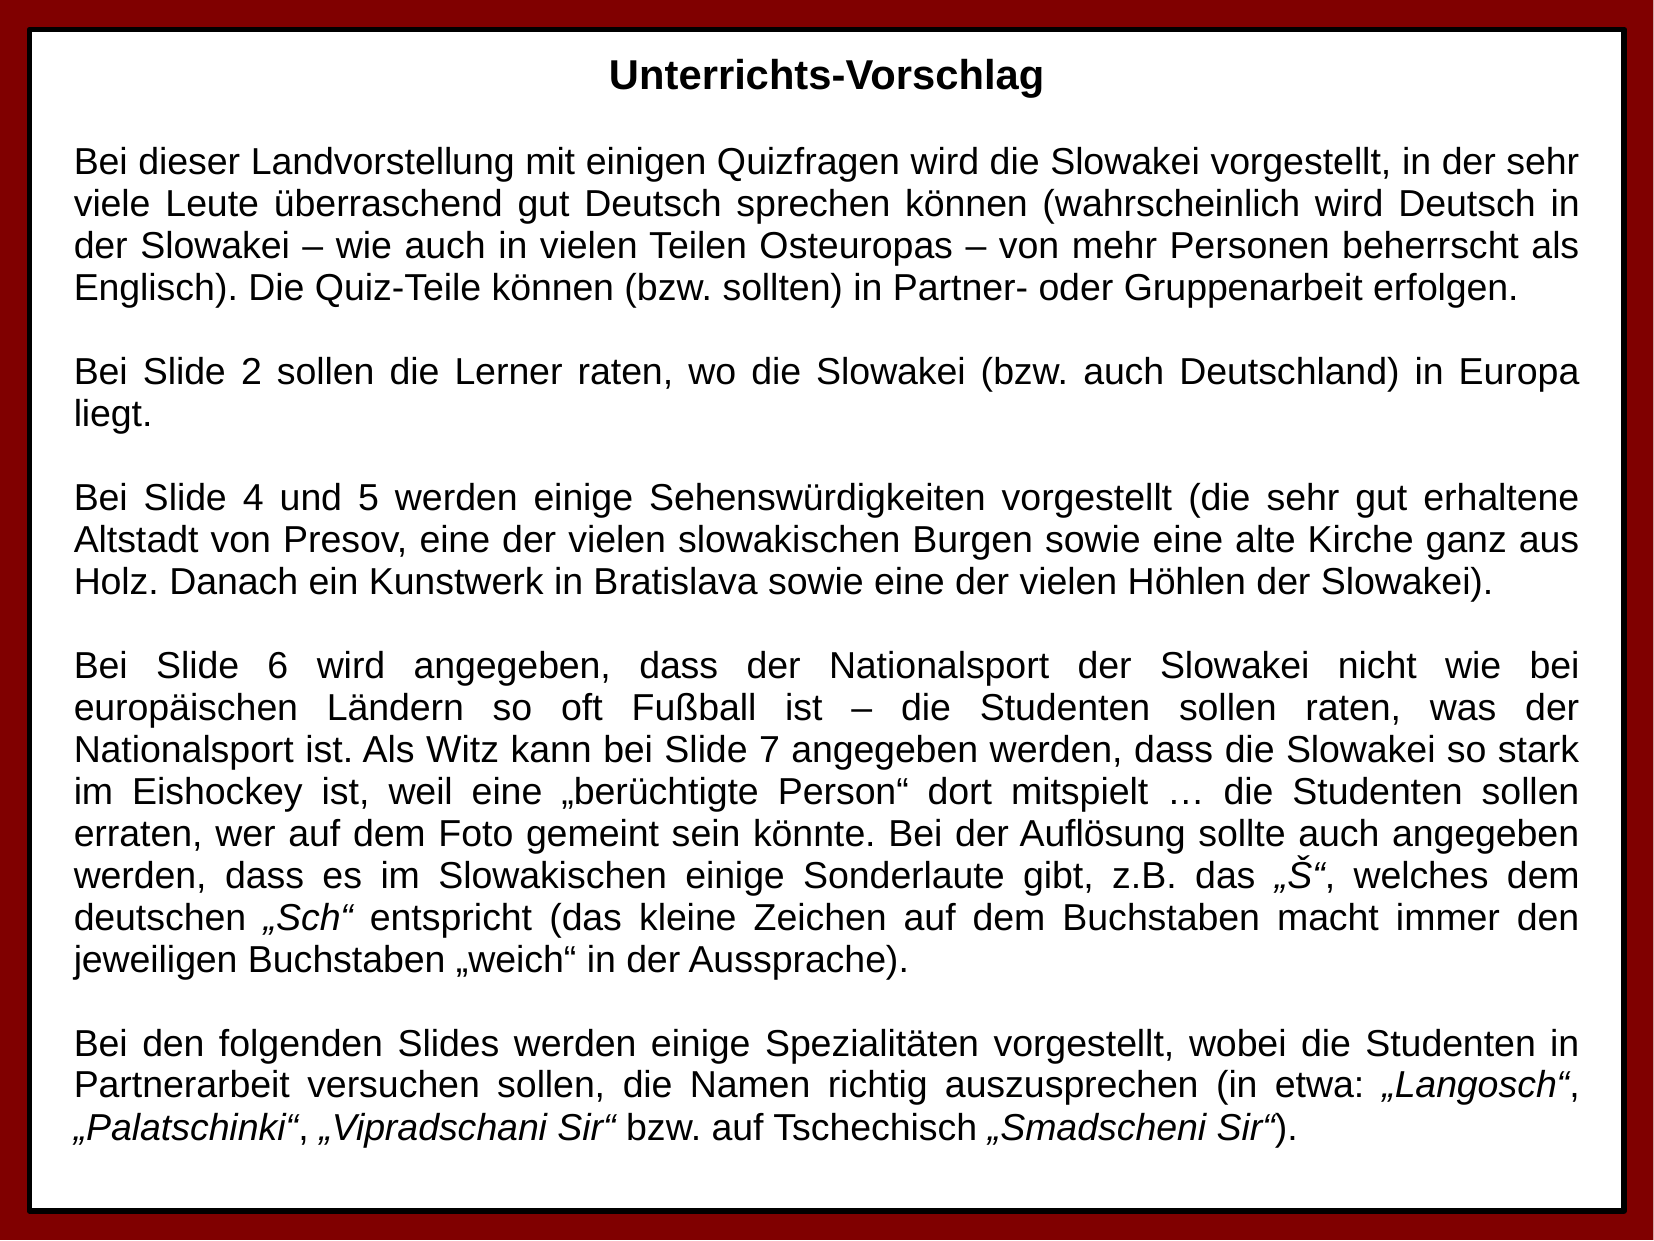

Unterrichts-Vorschlag
Bei dieser Landvorstellung mit einigen Quizfragen wird die Slowakei vorgestellt, in der sehr viele Leute überraschend gut Deutsch sprechen können (wahrscheinlich wird Deutsch in der Slowakei – wie auch in vielen Teilen Osteuropas – von mehr Personen beherrscht als Englisch). Die Quiz-Teile können (bzw. sollten) in Partner- oder Gruppenarbeit erfolgen.
Bei Slide 2 sollen die Lerner raten, wo die Slowakei (bzw. auch Deutschland) in Europa liegt.
Bei Slide 4 und 5 werden einige Sehenswürdigkeiten vorgestellt (die sehr gut erhaltene Altstadt von Presov, eine der vielen slowakischen Burgen sowie eine alte Kirche ganz aus Holz. Danach ein Kunstwerk in Bratislava sowie eine der vielen Höhlen der Slowakei).
Bei Slide 6 wird angegeben, dass der Nationalsport der Slowakei nicht wie bei europäischen Ländern so oft Fußball ist – die Studenten sollen raten, was der Nationalsport ist. Als Witz kann bei Slide 7 angegeben werden, dass die Slowakei so stark im Eishockey ist, weil eine „berüchtigte Person“ dort mitspielt … die Studenten sollen erraten, wer auf dem Foto gemeint sein könnte. Bei der Auflösung sollte auch angegeben werden, dass es im Slowakischen einige Sonderlaute gibt, z.B. das „Š“, welches dem deutschen „Sch“ entspricht (das kleine Zeichen auf dem Buchstaben macht immer den jeweiligen Buchstaben „weich“ in der Aussprache).
Bei den folgenden Slides werden einige Spezialitäten vorgestellt, wobei die Studenten in Partnerarbeit versuchen sollen, die Namen richtig auszusprechen (in etwa: „Langosch“, „Palatschinki“, „Vipradschani Sir“ bzw. auf Tschechisch „Smadscheni Sir“).